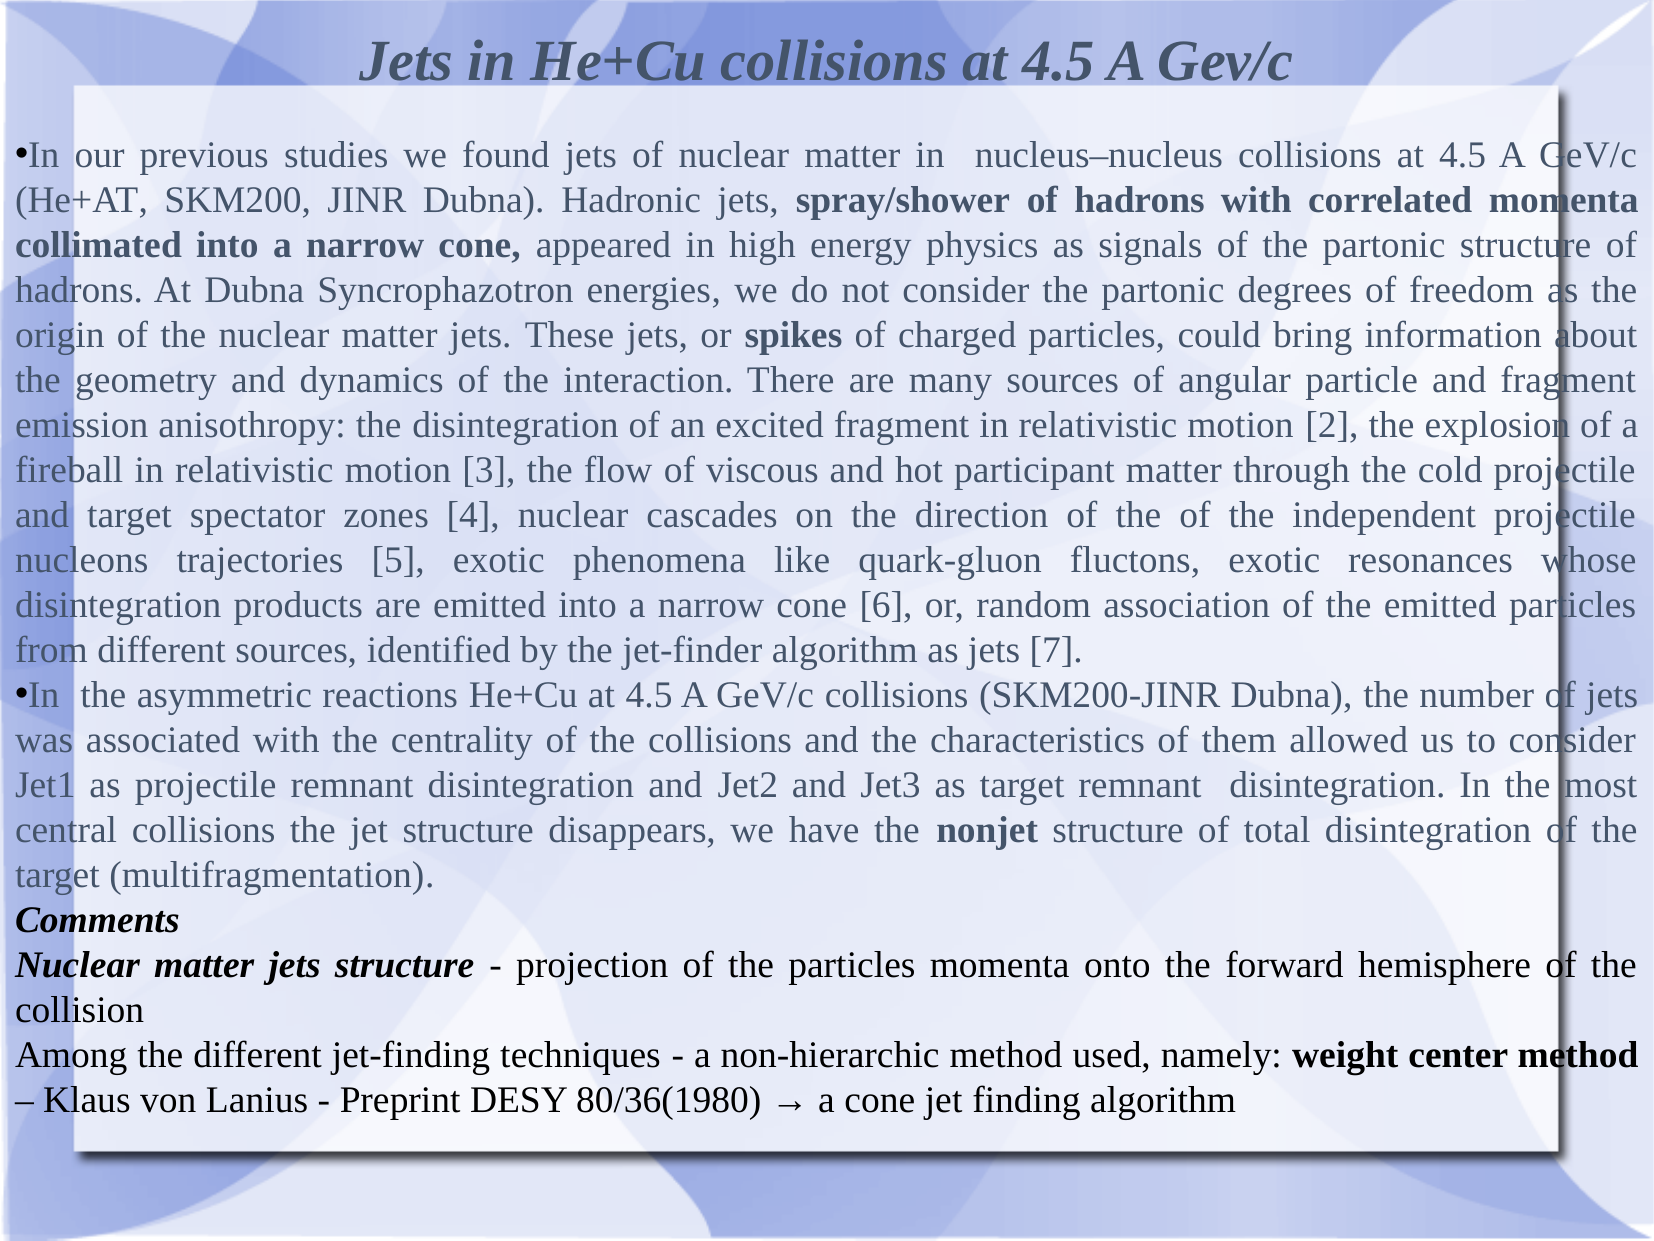

Jets in He+Cu collisions at 4.5 A Gev/c
In our previous studies we found jets of nuclear matter in nucleus–nucleus collisions at 4.5 A GeV/c (He+AT, SKM200, JINR Dubna). Hadronic jets, spray/shower of hadrons with correlated momenta collimated into a narrow cone, appeared in high energy physics as signals of the partonic structure of hadrons. At Dubna Syncrophazotron energies, we do not consider the partonic degrees of freedom as the origin of the nuclear matter jets. These jets, or spikes of charged particles, could bring information about the geometry and dynamics of the interaction. There are many sources of angular particle and fragment emission anisothropy: the disintegration of an excited fragment in relativistic motion [2], the explosion of a fireball in relativistic motion [3], the flow of viscous and hot participant matter through the cold projectile and target spectator zones [4], nuclear cascades on the direction of the of the independent projectile nucleons trajectories [5], exotic phenomena like quark-gluon fluctons, exotic resonances whose disintegration products are emitted into a narrow cone [6], or, random association of the emitted particles from different sources, identified by the jet-finder algorithm as jets [7].
In the asymmetric reactions He+Cu at 4.5 A GeV/c collisions (SKM200-JINR Dubna), the number of jets was associated with the centrality of the collisions and the characteristics of them allowed us to consider Jet1 as projectile remnant disintegration and Jet2 and Jet3 as target remnant disintegration. In the most central collisions the jet structure disappears, we have the nonjet structure of total disintegration of the target (multifragmentation).
Comments
Nuclear matter jets structure - projection of the particles momenta onto the forward hemisphere of the collision
Among the different jet-finding techniques - a non-hierarchic method used, namely: weight center method – Klaus von Lanius - Preprint DESY 80/36(1980) → a cone jet finding algorithm